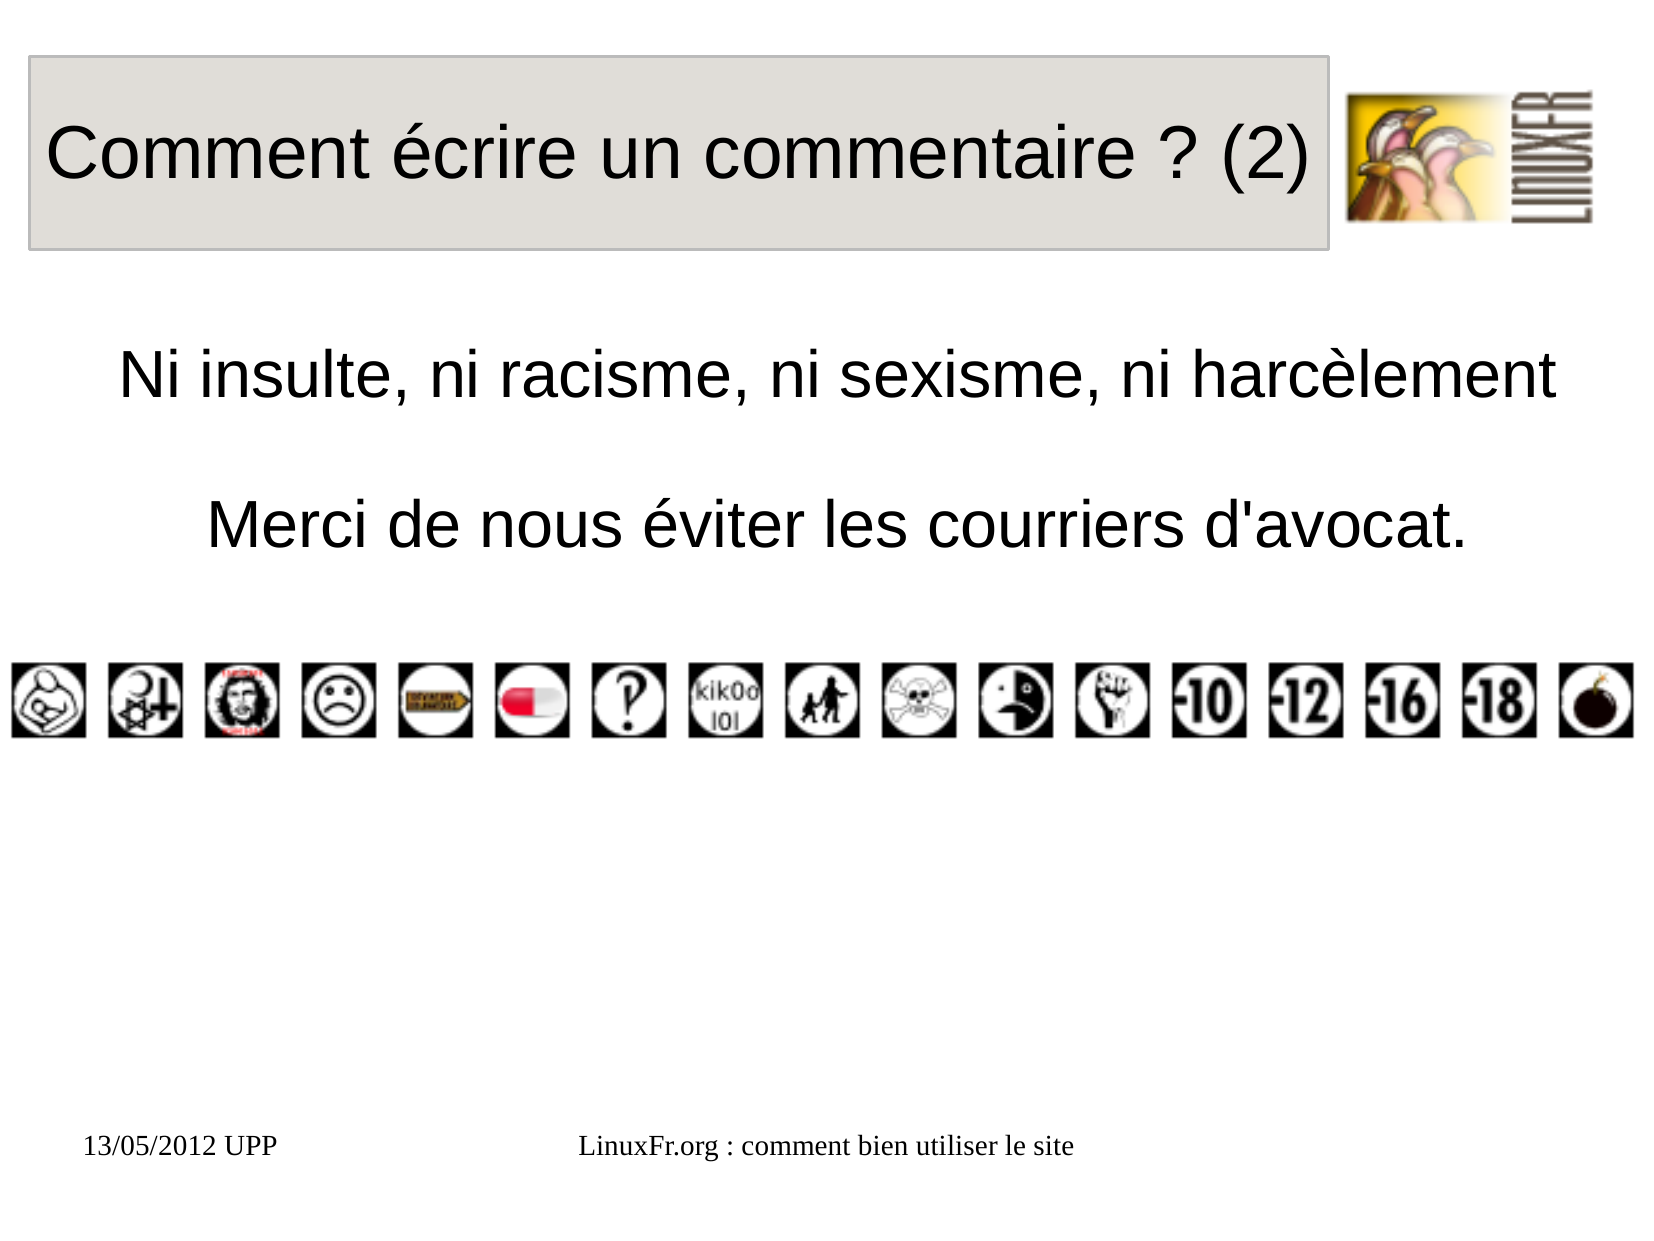

# Comment écrire un commentaire ? (2)
Ni insulte, ni racisme, ni sexisme, ni harcèlement
Merci de nous éviter les courriers d'avocat.